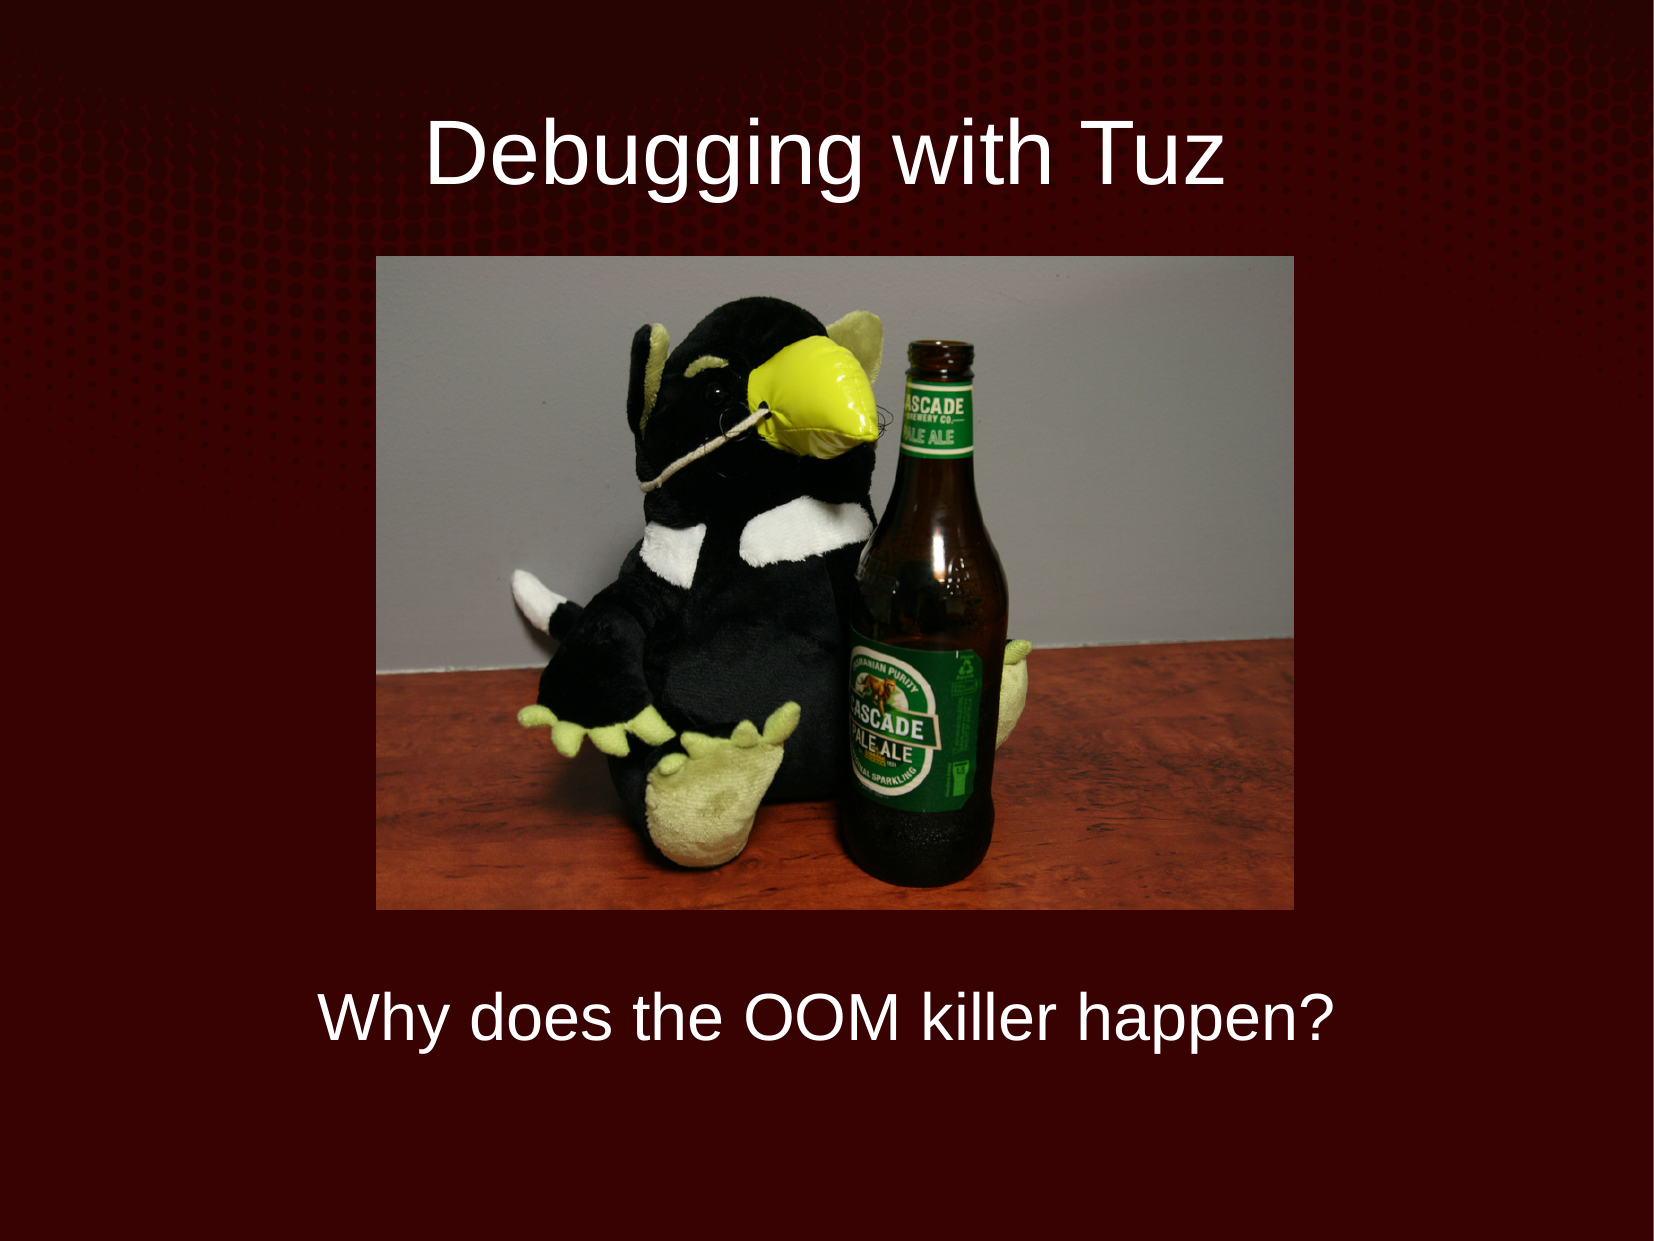

# Debugging with Tuz
Why does the OOM killer happen?